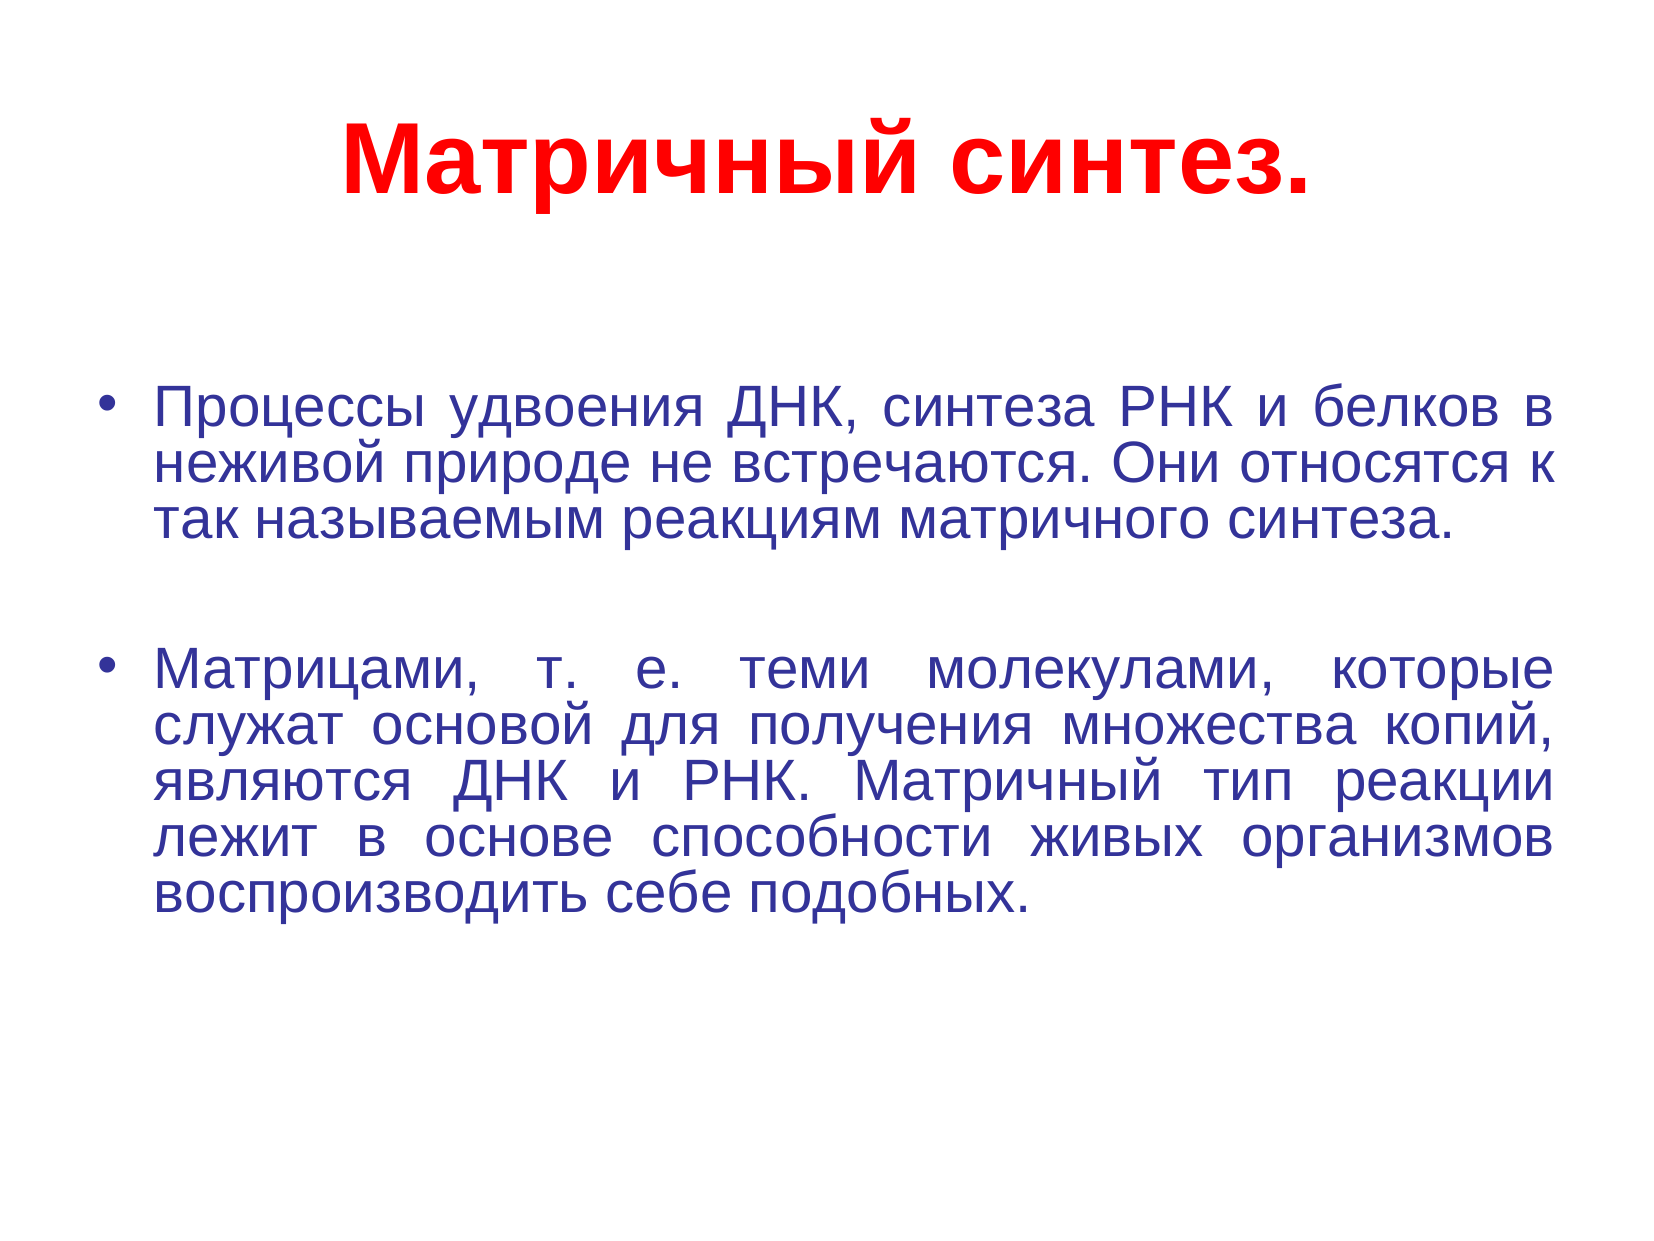

# Матричный синтез.
Процессы удвоения ДНК, синтеза РНК и белков в неживой природе не встречаются. Они относятся к так называемым реакциям матричного синтеза.
Матрицами, т. е. теми молекулами, которые служат основой для получения множества копий, являются ДНК и РНК. Матричный тип реакции лежит в основе способности живых организмов воспроизводить себе подобных.